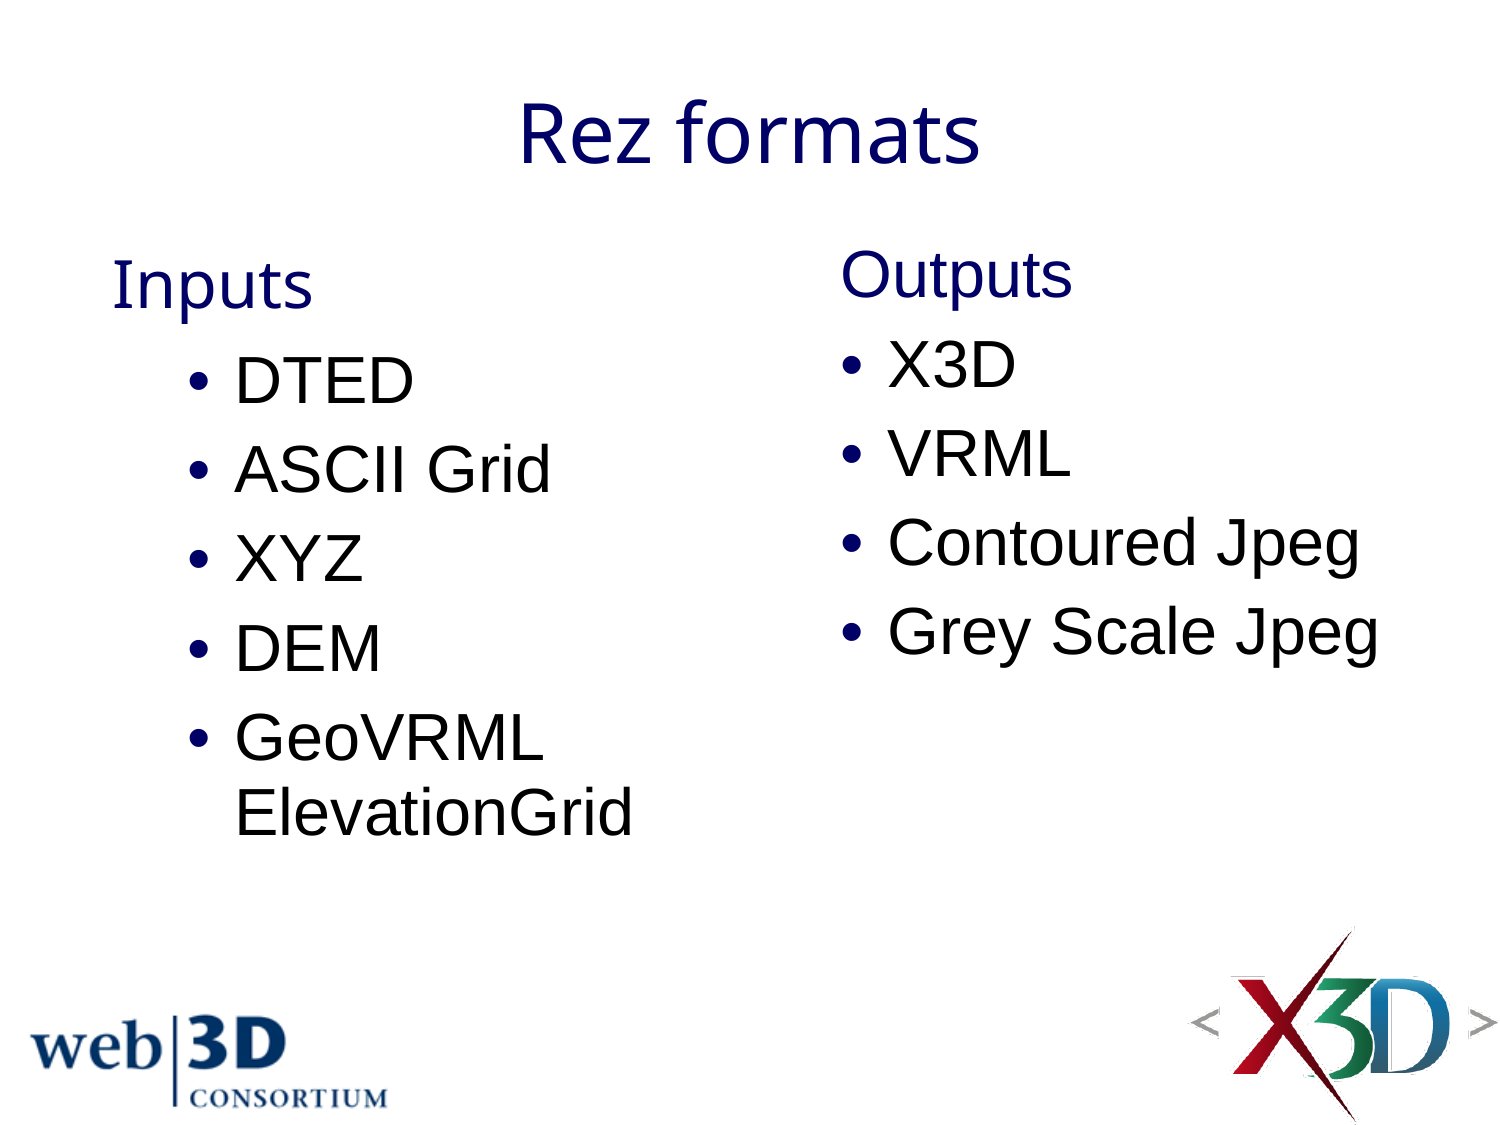

# Rez formats
Inputs
•	DTED
•	ASCII Grid
•	XYZ
•	DEM
•	GeoVRML ElevationGrid
Outputs
•	X3D
•	VRML
•	Contoured Jpeg
•	Grey Scale Jpeg